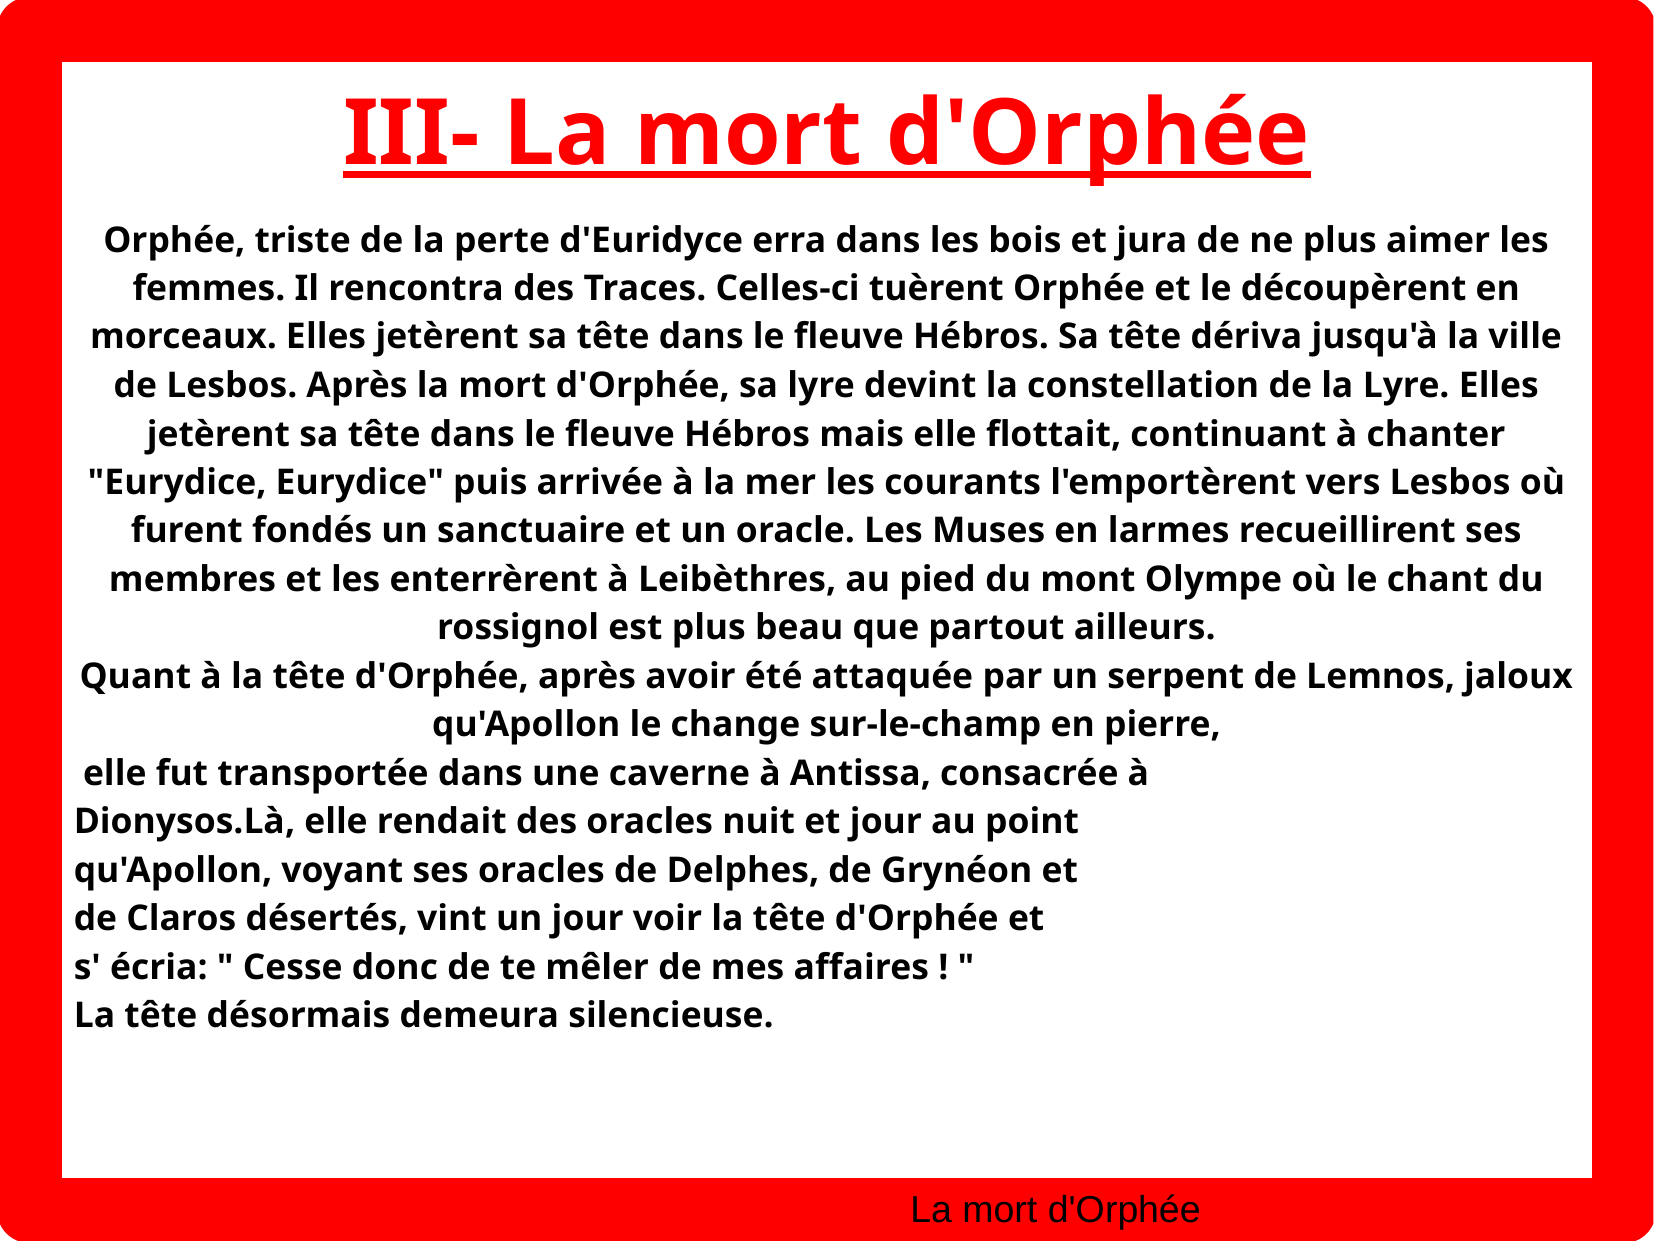

III- La mort d'Orphée
Orphée, triste de la perte d'Euridyce erra dans les bois et jura de ne plus aimer les femmes. Il rencontra des Traces. Celles-ci tuèrent Orphée et le découpèrent en morceaux. Elles jetèrent sa tête dans le fleuve Hébros. Sa tête dériva jusqu'à la ville de Lesbos. Après la mort d'Orphée, sa lyre devint la constellation de la Lyre. Elles jetèrent sa tête dans le fleuve Hébros mais elle flottait, continuant à chanter "Eurydice, Eurydice" puis arrivée à la mer les courants l'emportèrent vers Lesbos où furent fondés un sanctuaire et un oracle. Les Muses en larmes recueillirent ses membres et les enterrèrent à Leibèthres, au pied du mont Olympe où le chant du rossignol est plus beau que partout ailleurs.
Quant à la tête d'Orphée, après avoir été attaquée par un serpent de Lemnos, jaloux qu'Apollon le change sur-le-champ en pierre,
 elle fut transportée dans une caverne à Antissa, consacrée à
Dionysos.Là, elle rendait des oracles nuit et jour au point
qu'Apollon, voyant ses oracles de Delphes, de Grynéon et
de Claros désertés, vint un jour voir la tête d'Orphée et
s' écria: " Cesse donc de te mêler de mes affaires ! "
La tête désormais demeura silencieuse.
 La mort d'Orphée